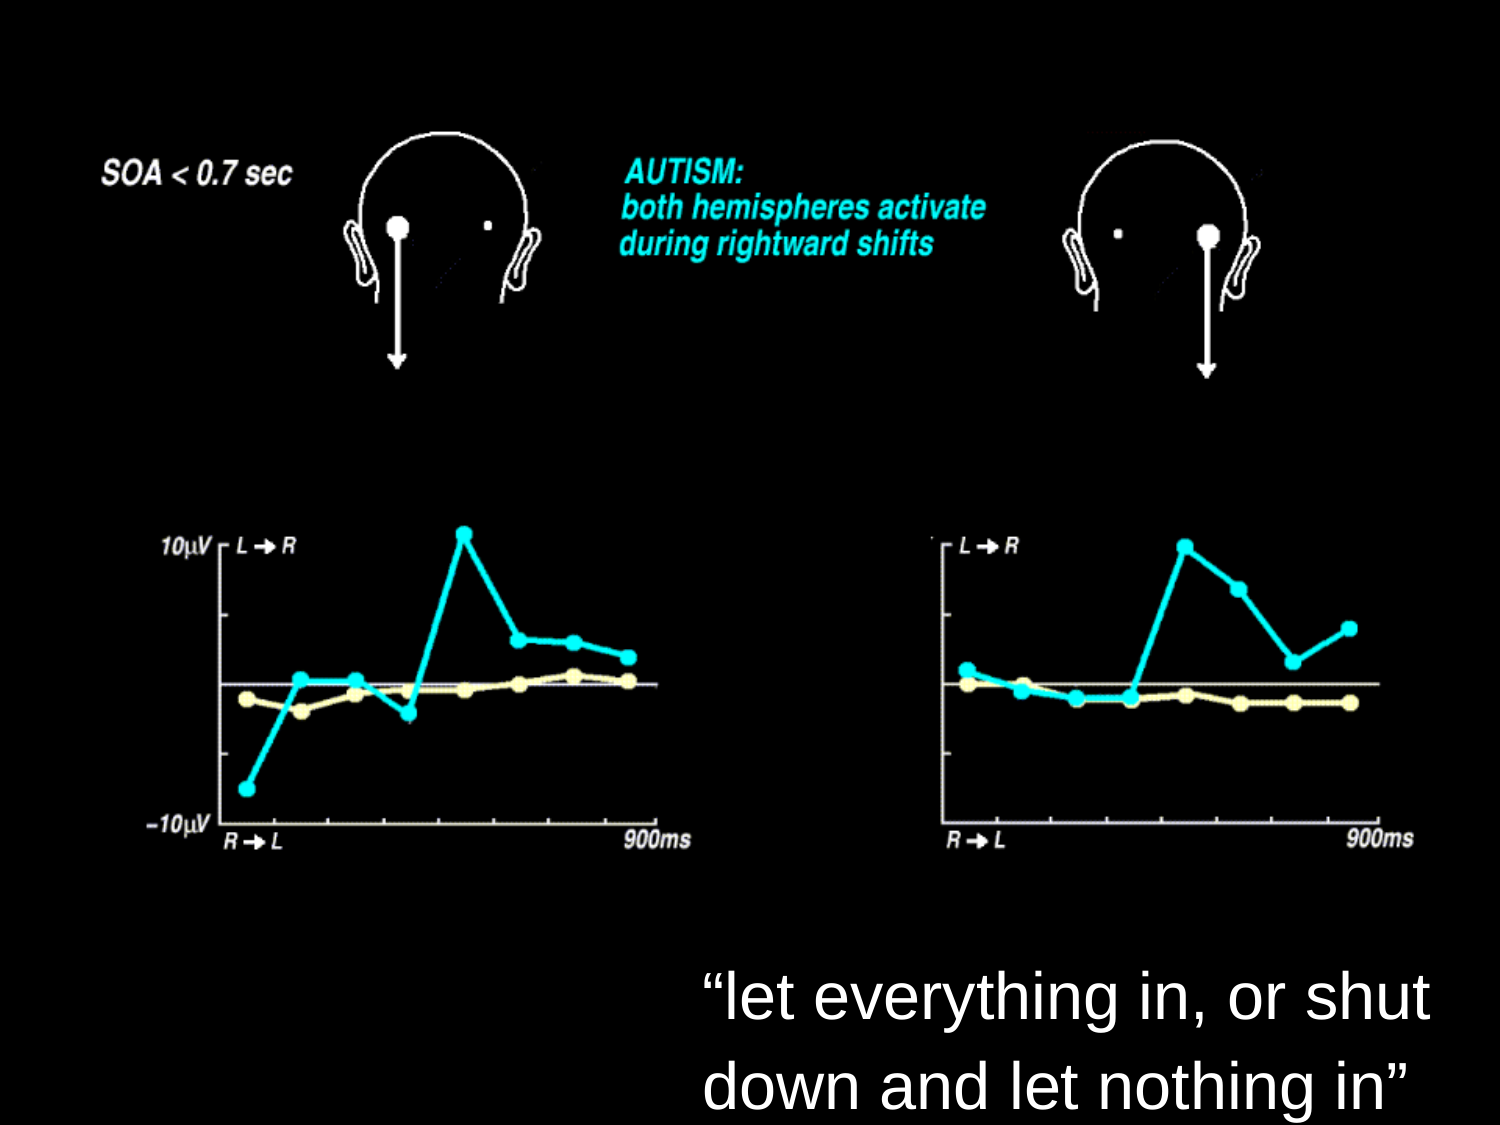

# “let everything in, or shut down and let nothing in”